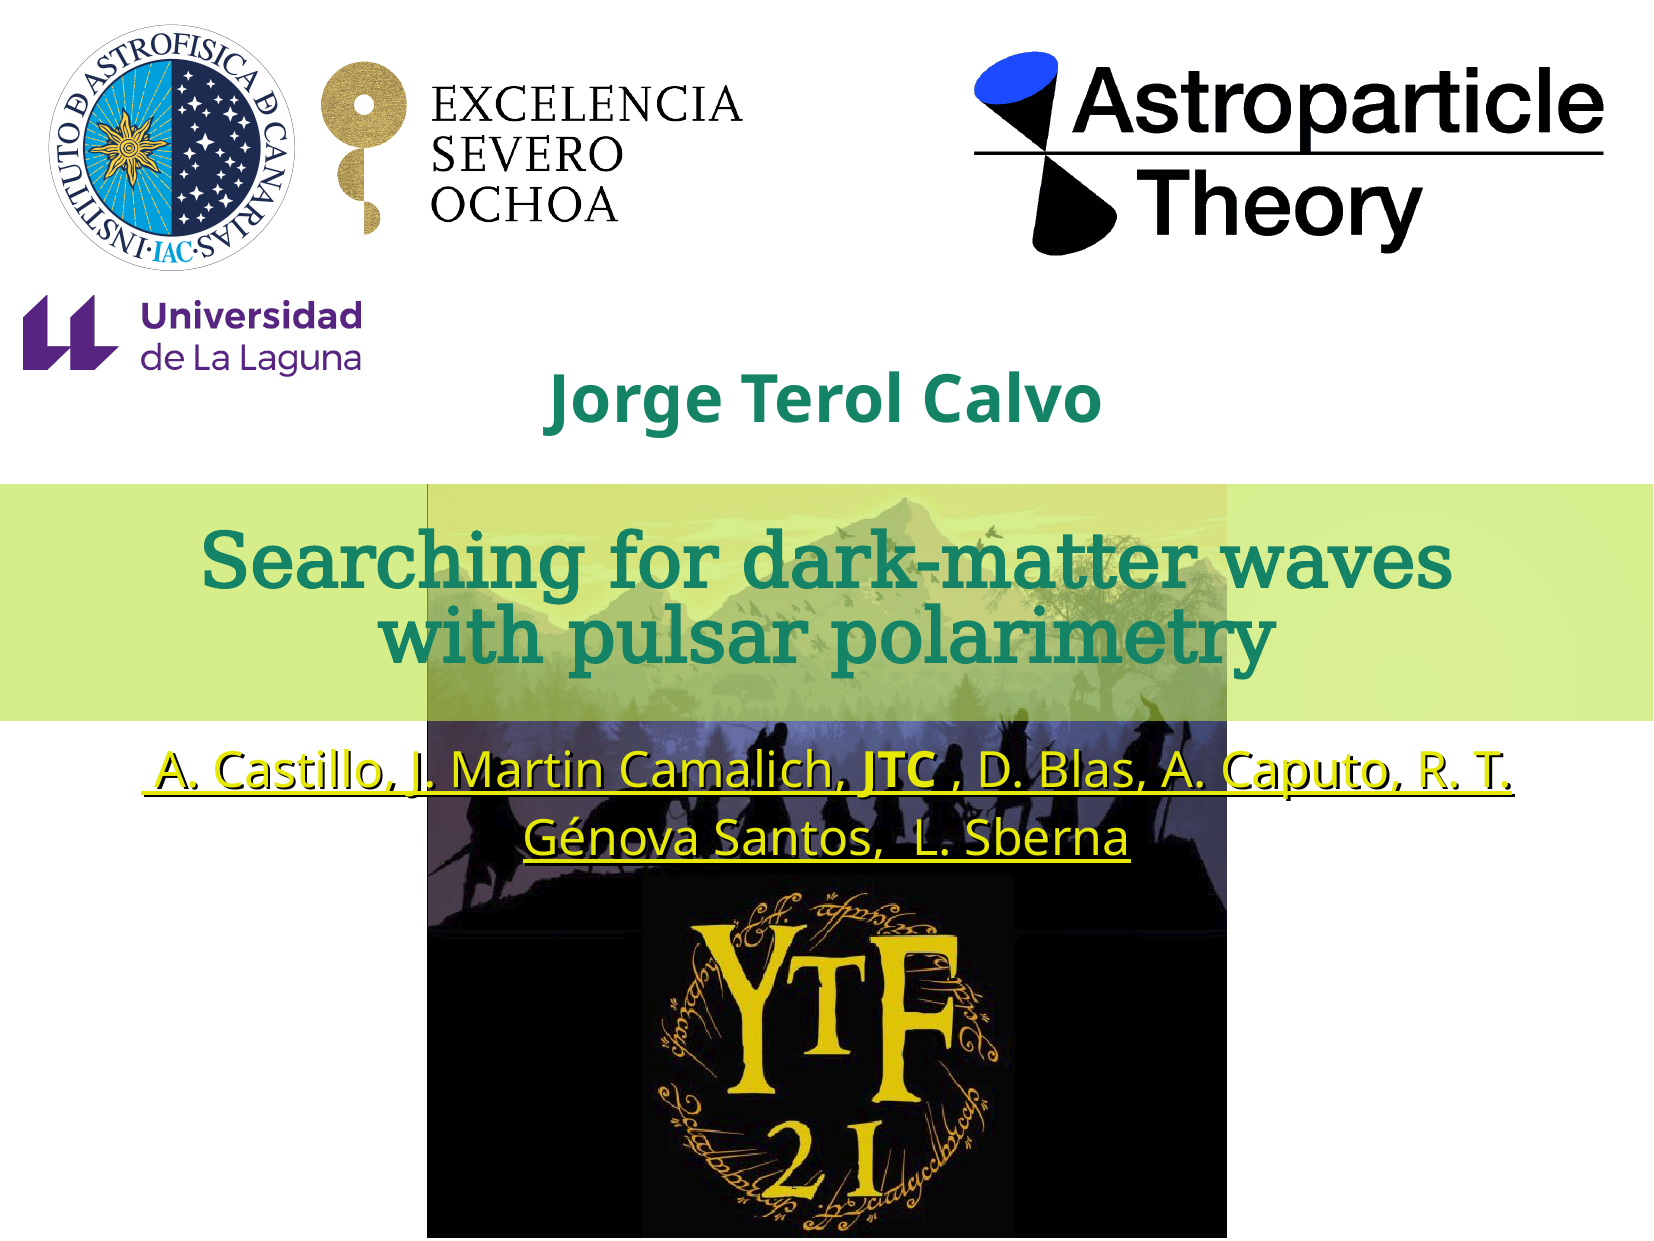

Jorge Terol Calvo
Searching for dark-matter waves with pulsar polarimetry
 A. Castillo, J. Martin Camalich, JTC , D. Blas, A. Caputo, R. T. Génova Santos, L. Sberna